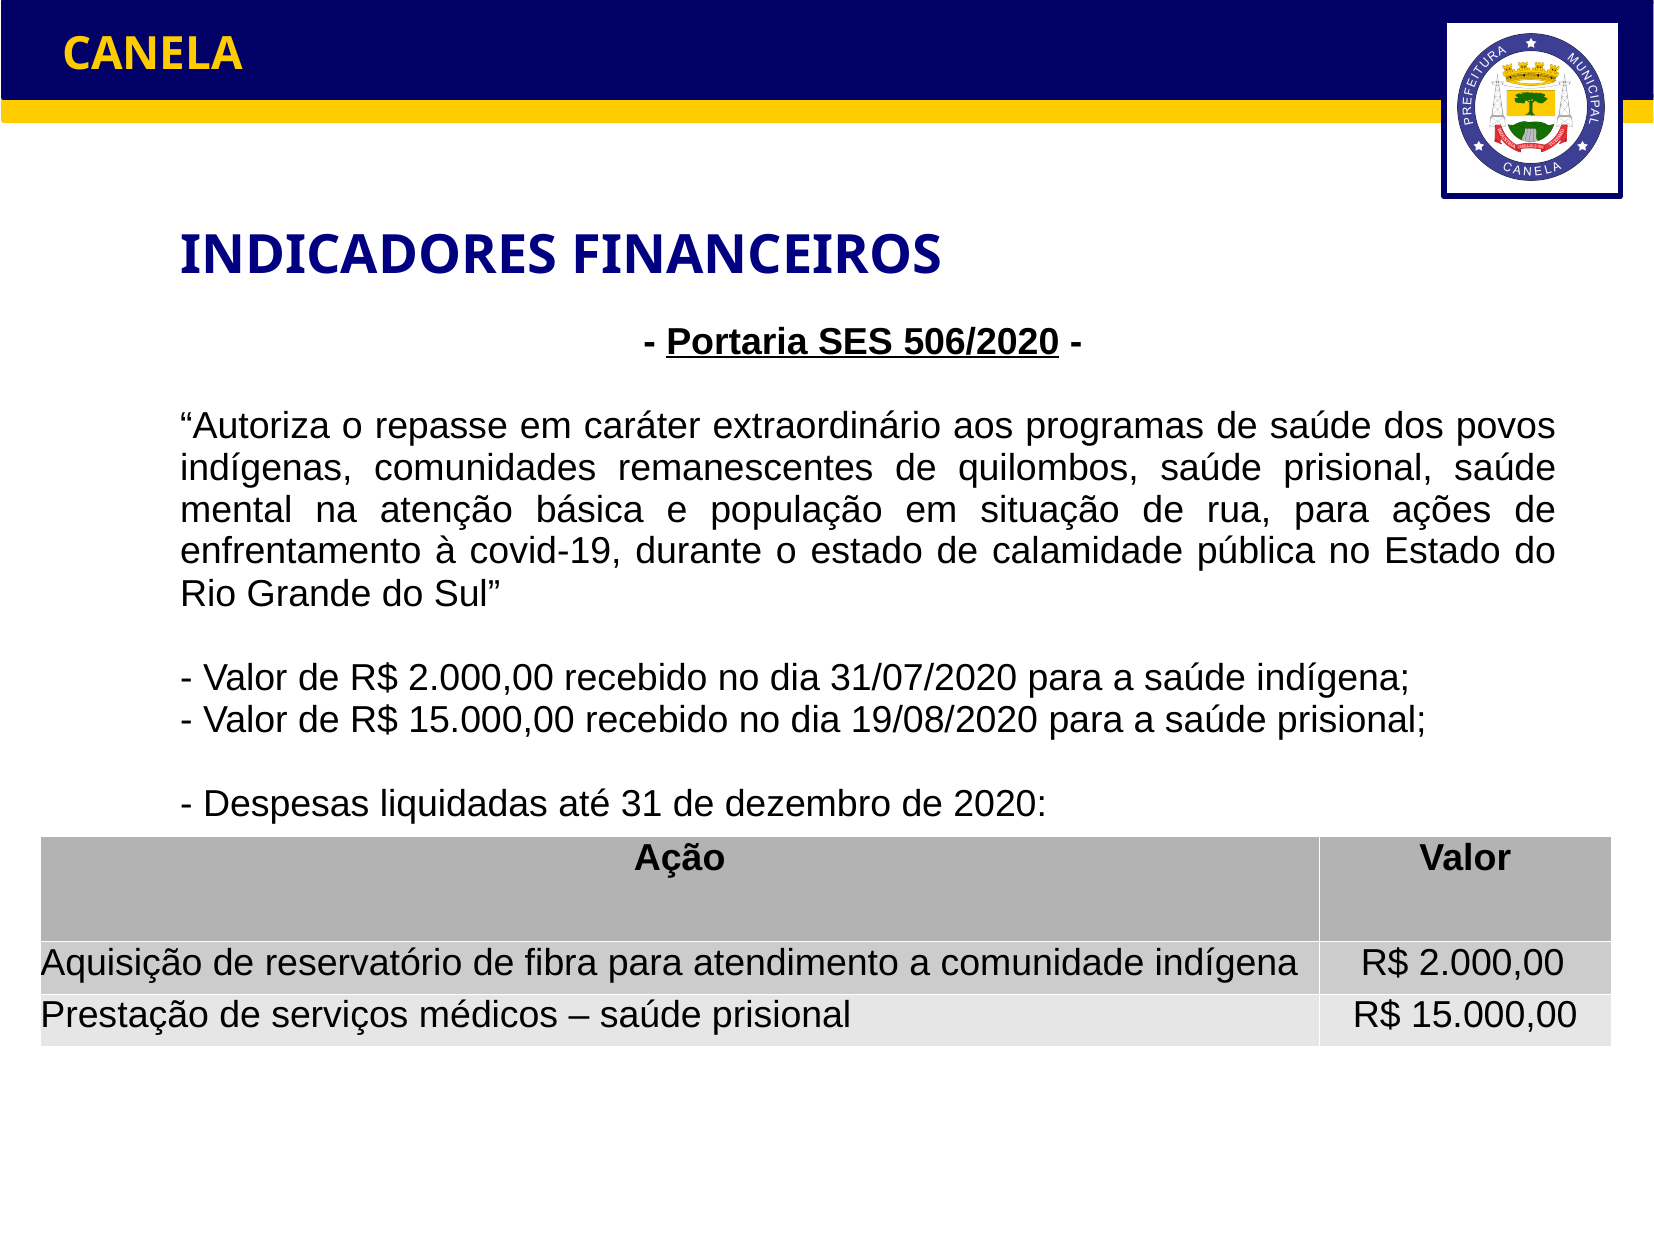

CANELA
CANELA
INDICADORES FINANCEIROS
- Portaria SES 506/2020 -
“Autoriza o repasse em caráter extraordinário aos programas de saúde dos povos indígenas, comunidades remanescentes de quilombos, saúde prisional, saúde mental na atenção básica e população em situação de rua, para ações de enfrentamento à covid-19, durante o estado de calamidade pública no Estado do Rio Grande do Sul”
- Valor de R$ 2.000,00 recebido no dia 31/07/2020 para a saúde indígena;
- Valor de R$ 15.000,00 recebido no dia 19/08/2020 para a saúde prisional;
- Despesas liquidadas até 31 de dezembro de 2020:
| Ação | Valor |
| --- | --- |
| Aquisição de reservatório de fibra para atendimento a comunidade indígena | R$ 2.000,00 |
| Prestação de serviços médicos – saúde prisional | R$ 15.000,00 |